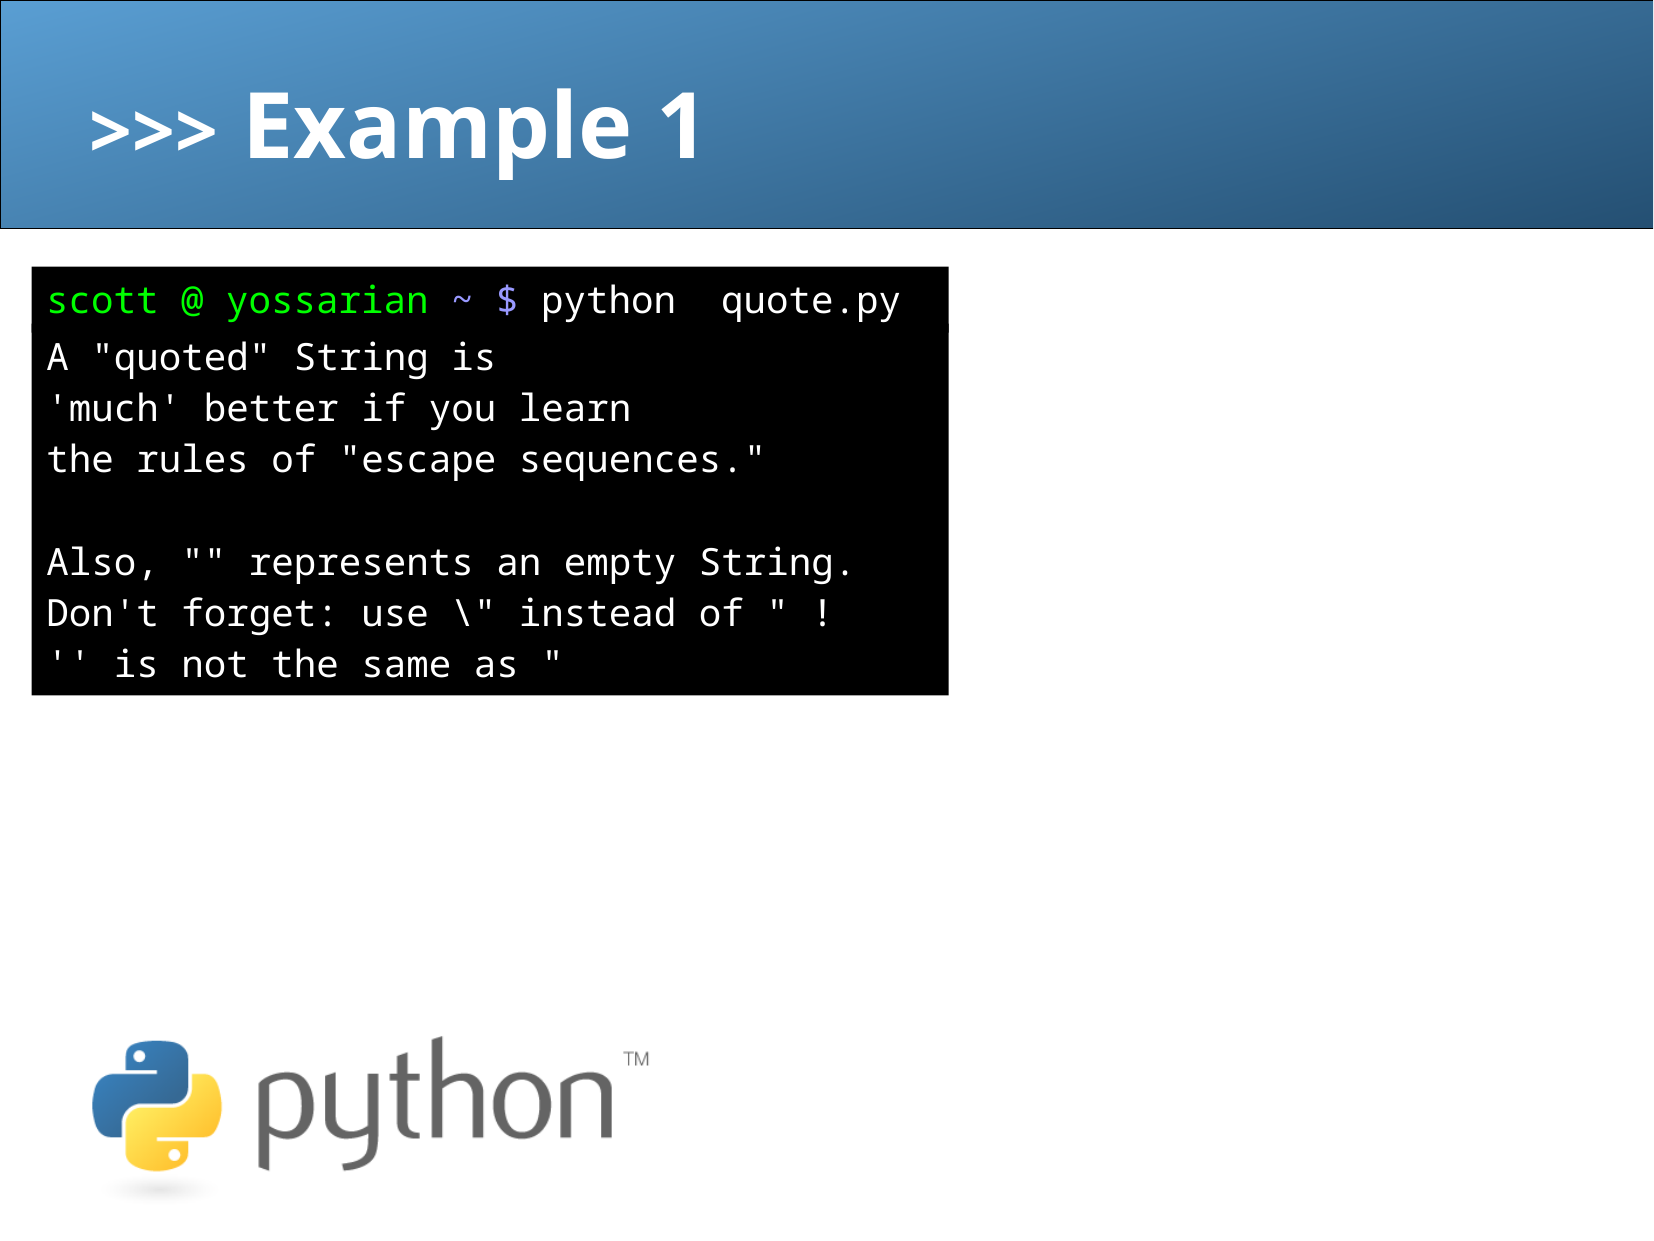

>>> Example 1
scott @ yossarian ~ $ python quote.py
A "quoted" String is
'much' better if you learn
the rules of "escape sequences."
Also, "" represents an empty String.
Don't forget: use \" instead of " !
'' is not the same as "